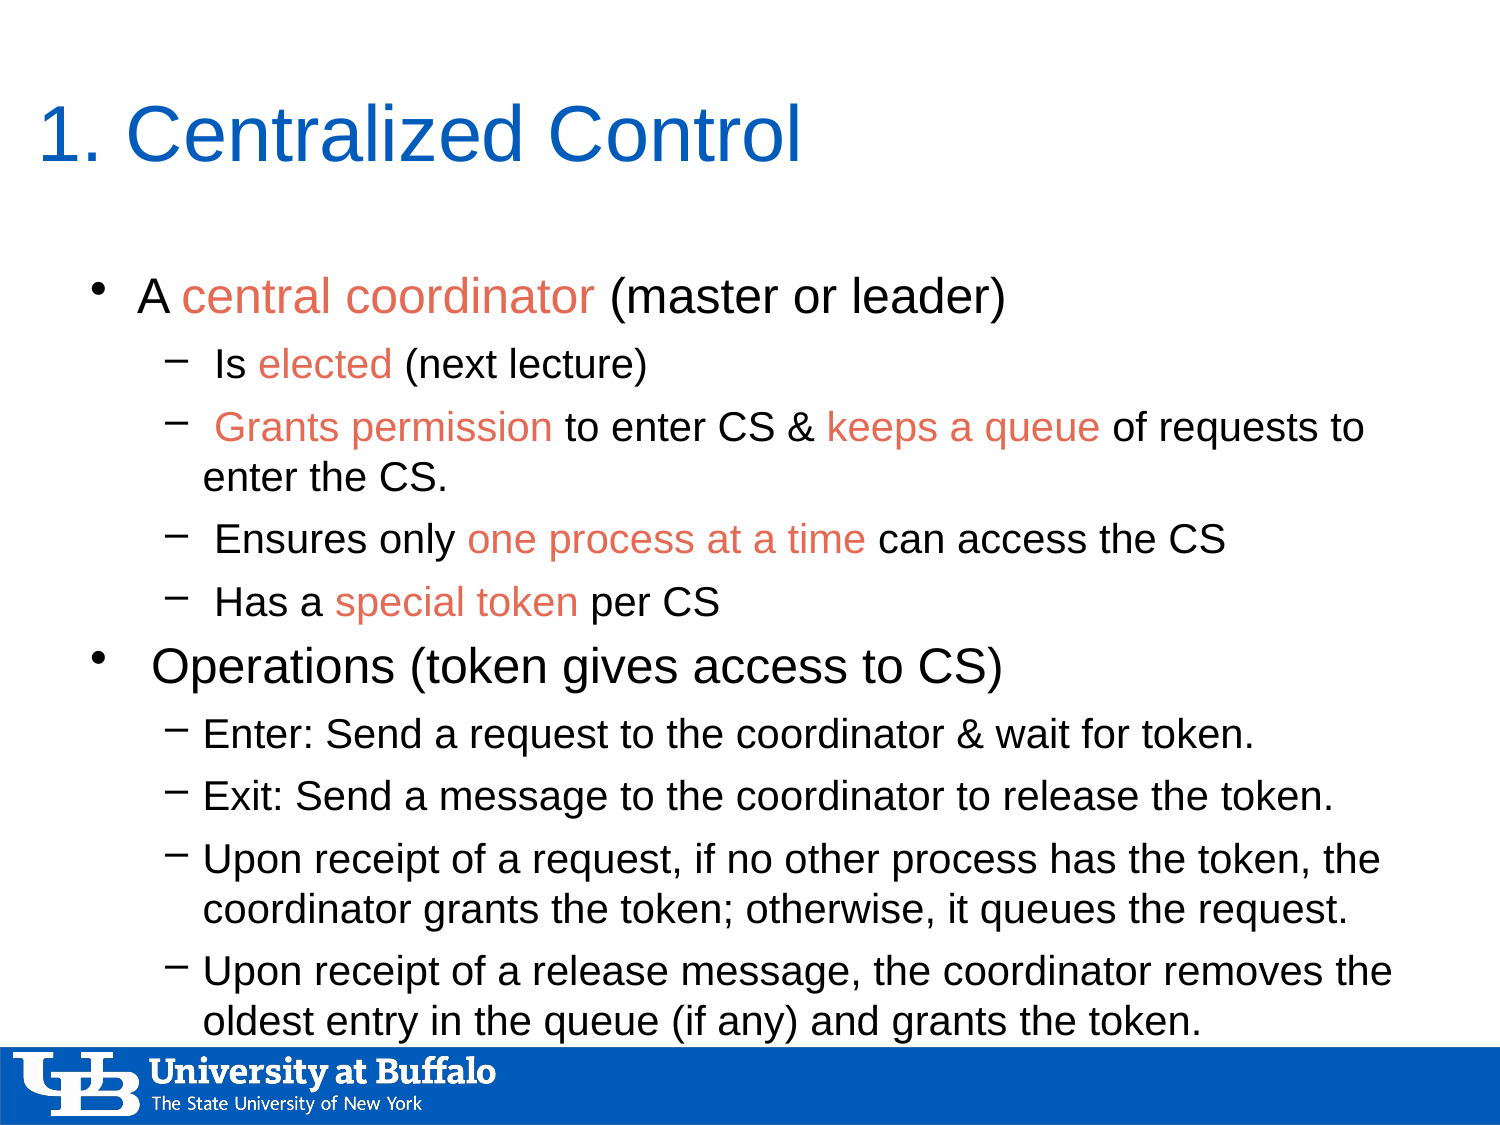

# 1. Centralized Control
A central coordinator (master or leader)
 Is elected (next lecture)
 Grants permission to enter CS & keeps a queue of requests to enter the CS.
 Ensures only one process at a time can access the CS
 Has a special token per CS
 Operations (token gives access to CS)
Enter: Send a request to the coordinator & wait for token.
Exit: Send a message to the coordinator to release the token.
Upon receipt of a request, if no other process has the token, the coordinator grants the token; otherwise, it queues the request.
Upon receipt of a release message, the coordinator removes the oldest entry in the queue (if any) and grants the token.